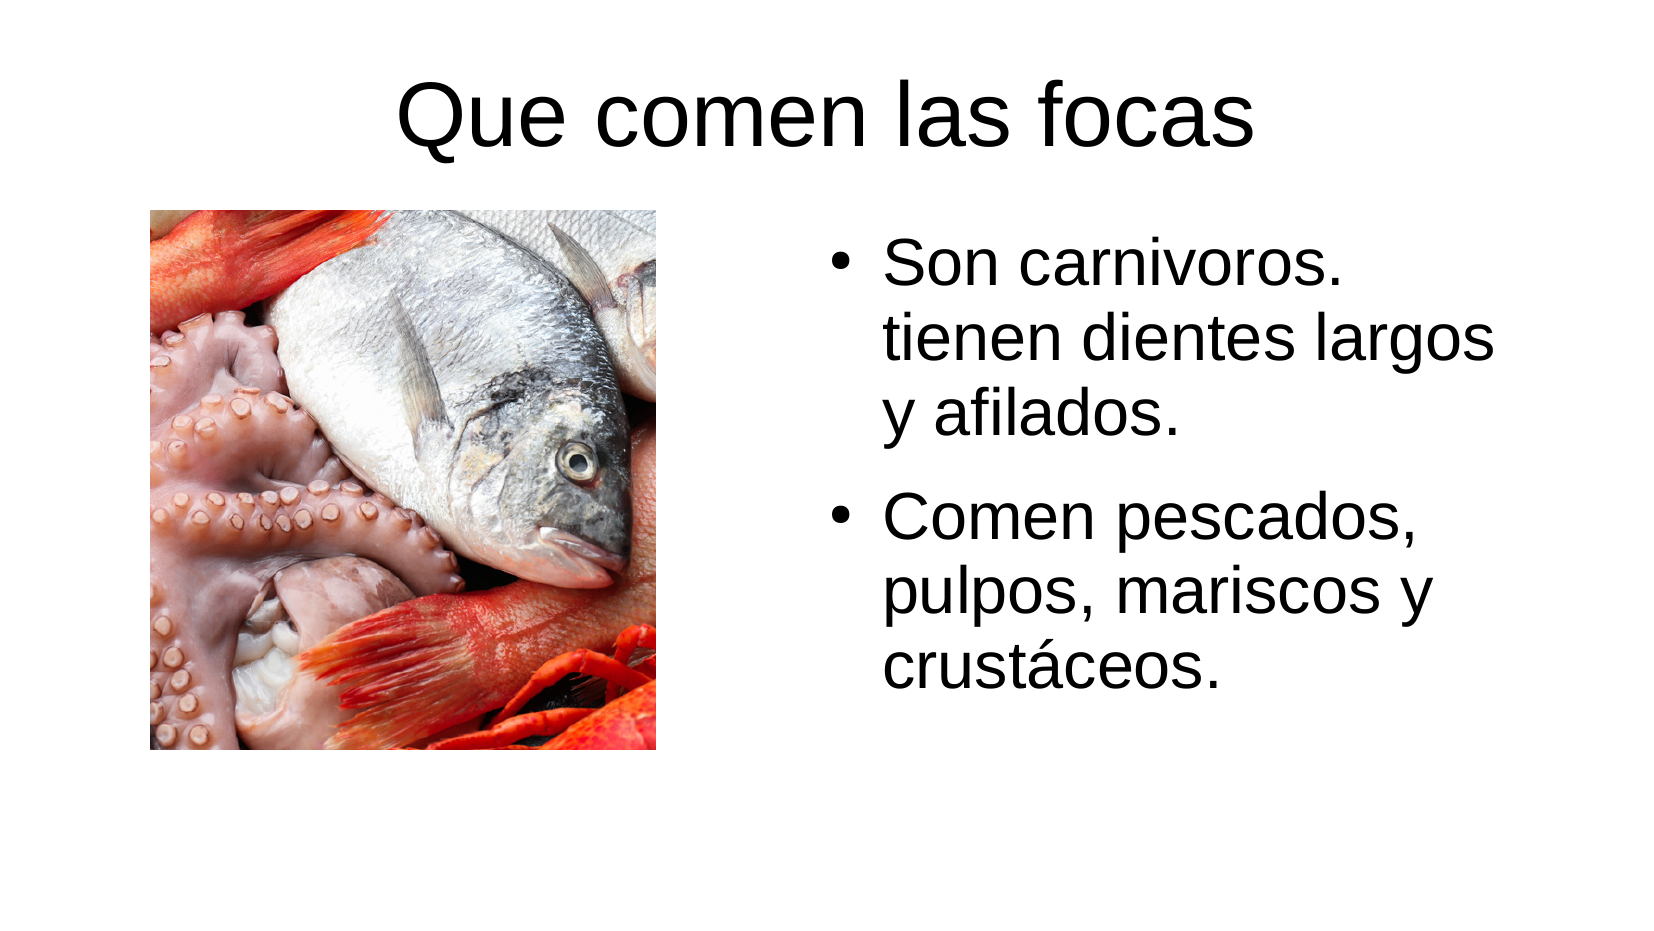

# Que comen las focas
Son carnivoros. tienen dientes largos y afilados.
Comen pescados, pulpos, mariscos y crustáceos.